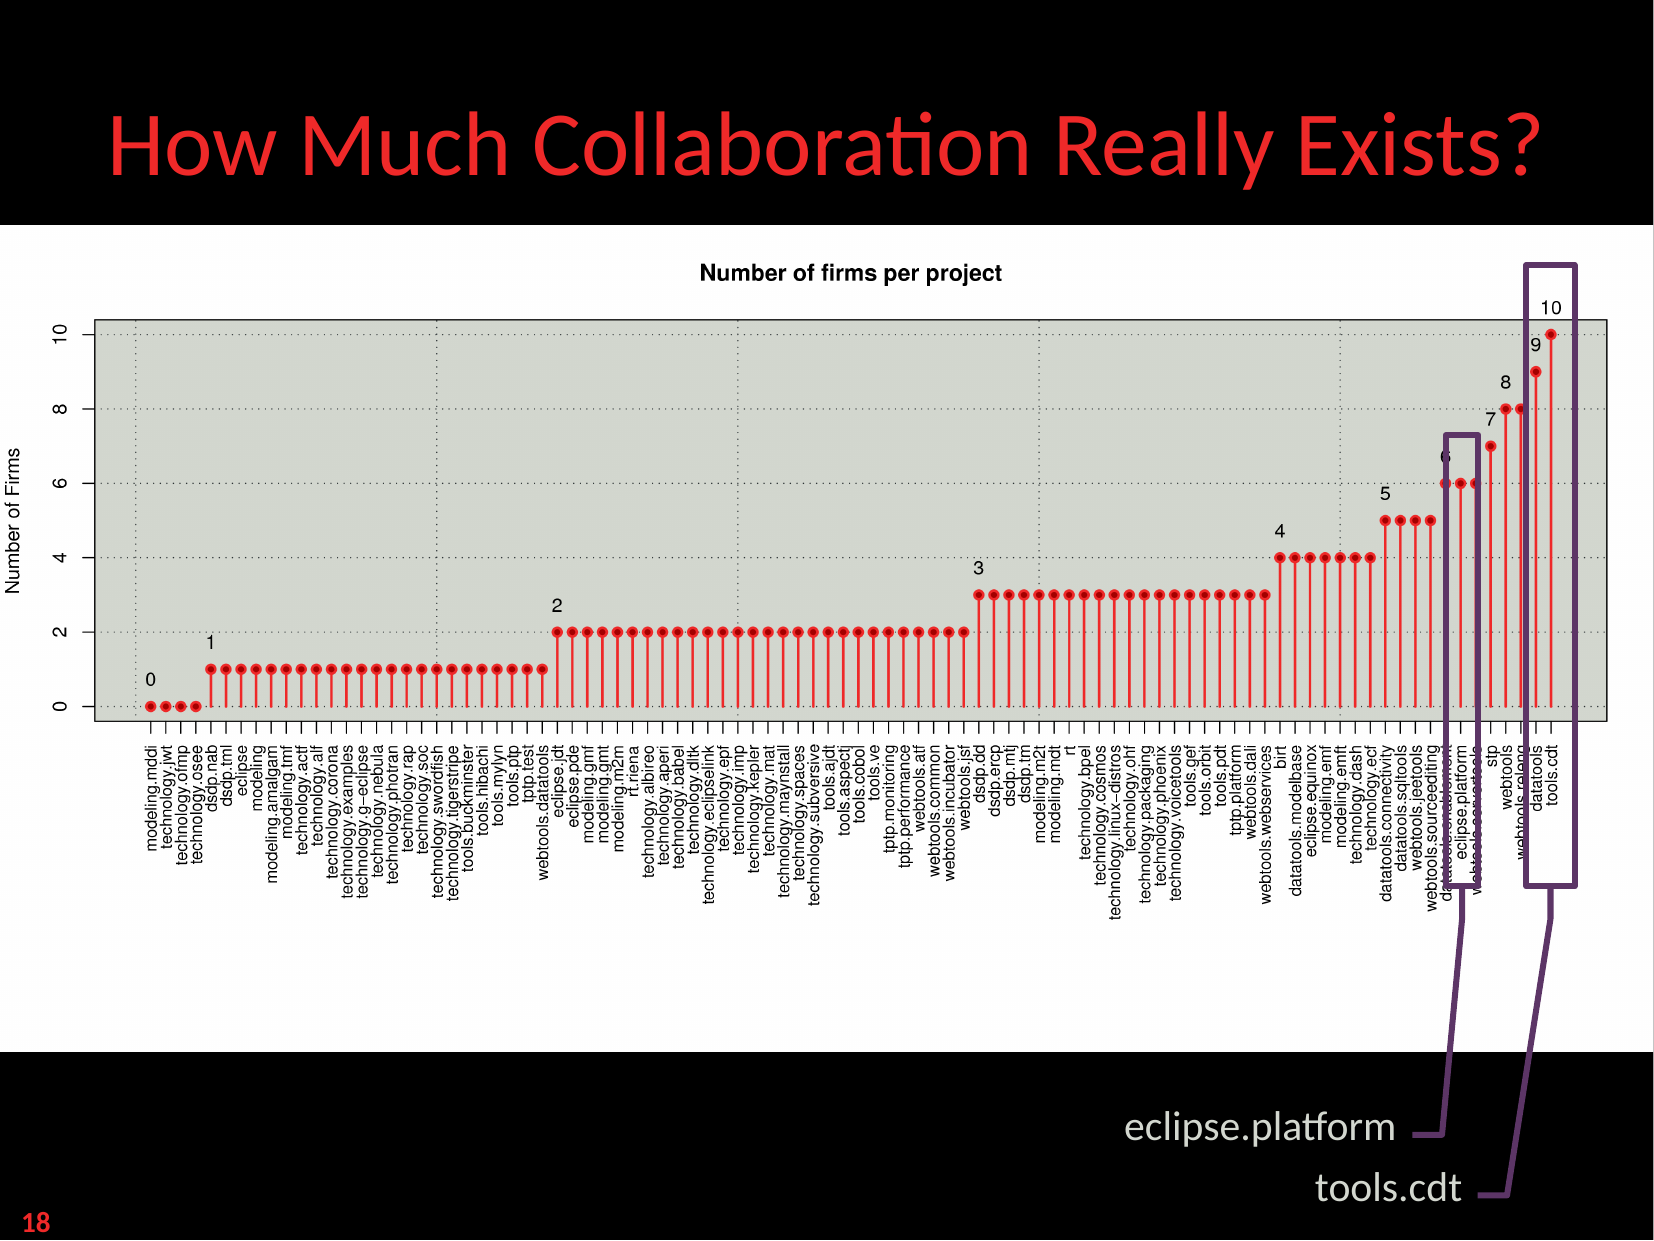

# How Much Collaboration Really Exists?
tools.cdt
eclipse.platform
18